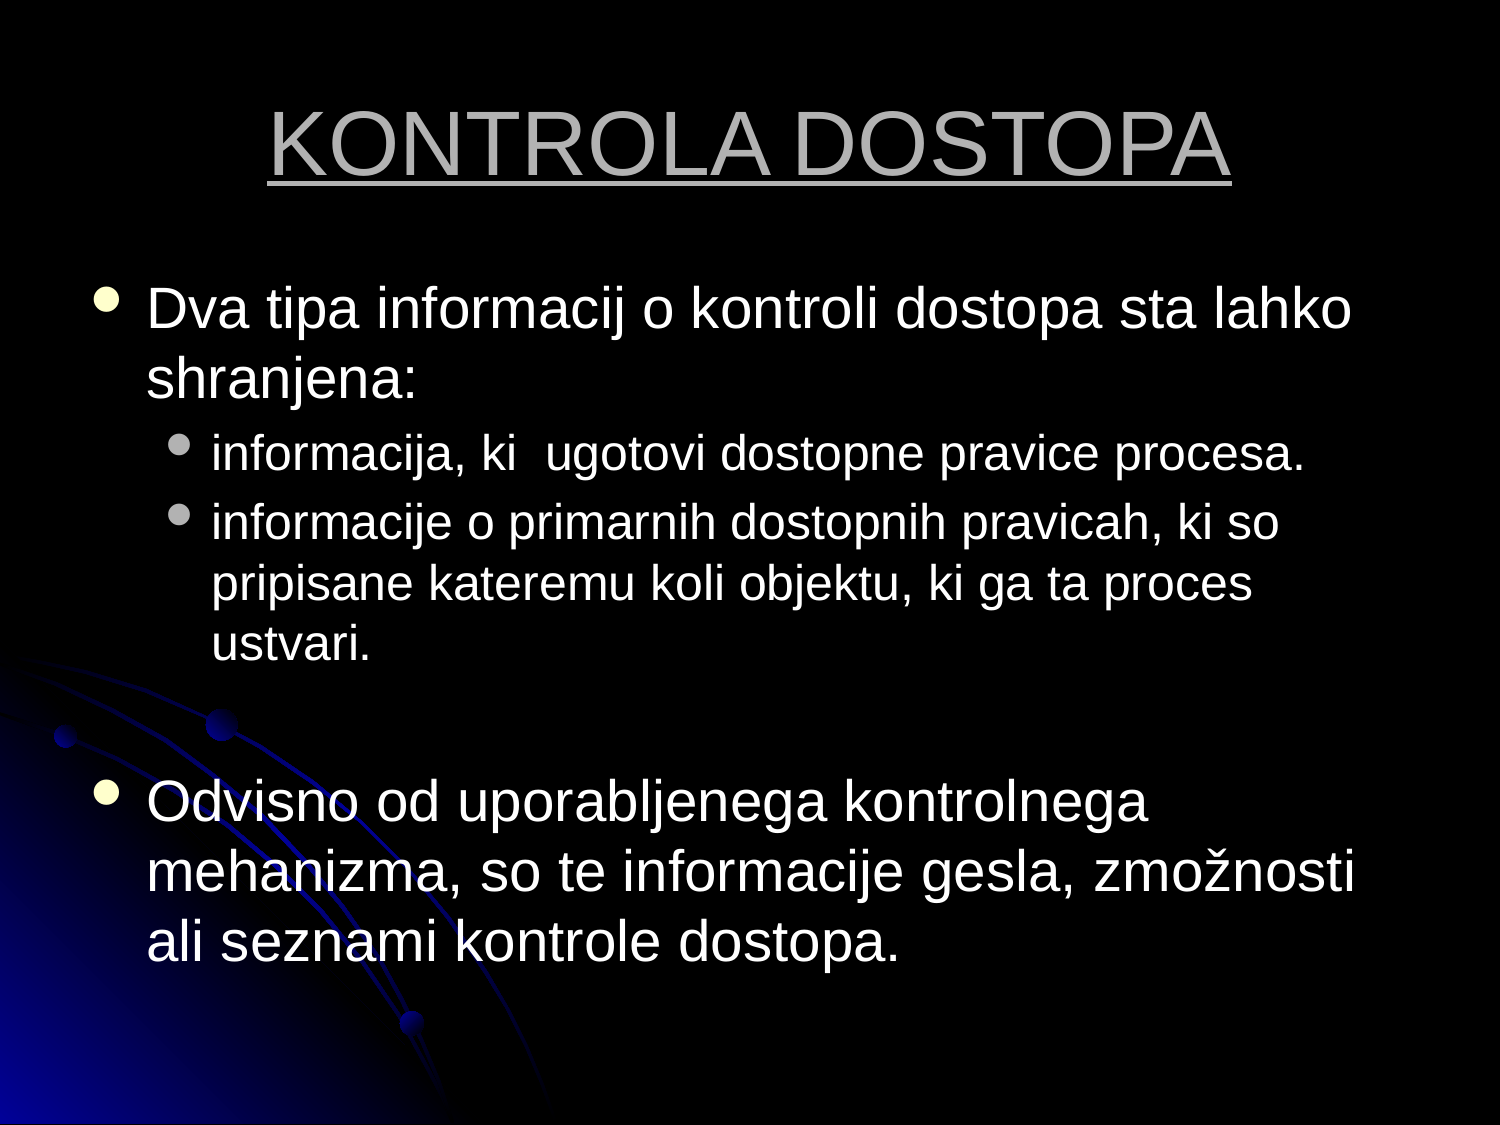

# KONTROLA DOSTOPA
Dva tipa informacij o kontroli dostopa sta lahko shranjena:
informacija, ki ugotovi dostopne pravice procesa.
informacije o primarnih dostopnih pravicah, ki so pripisane kateremu koli objektu, ki ga ta proces ustvari.
Odvisno od uporabljenega kontrolnega mehanizma, so te informacije gesla, zmožnosti ali seznami kontrole dostopa.